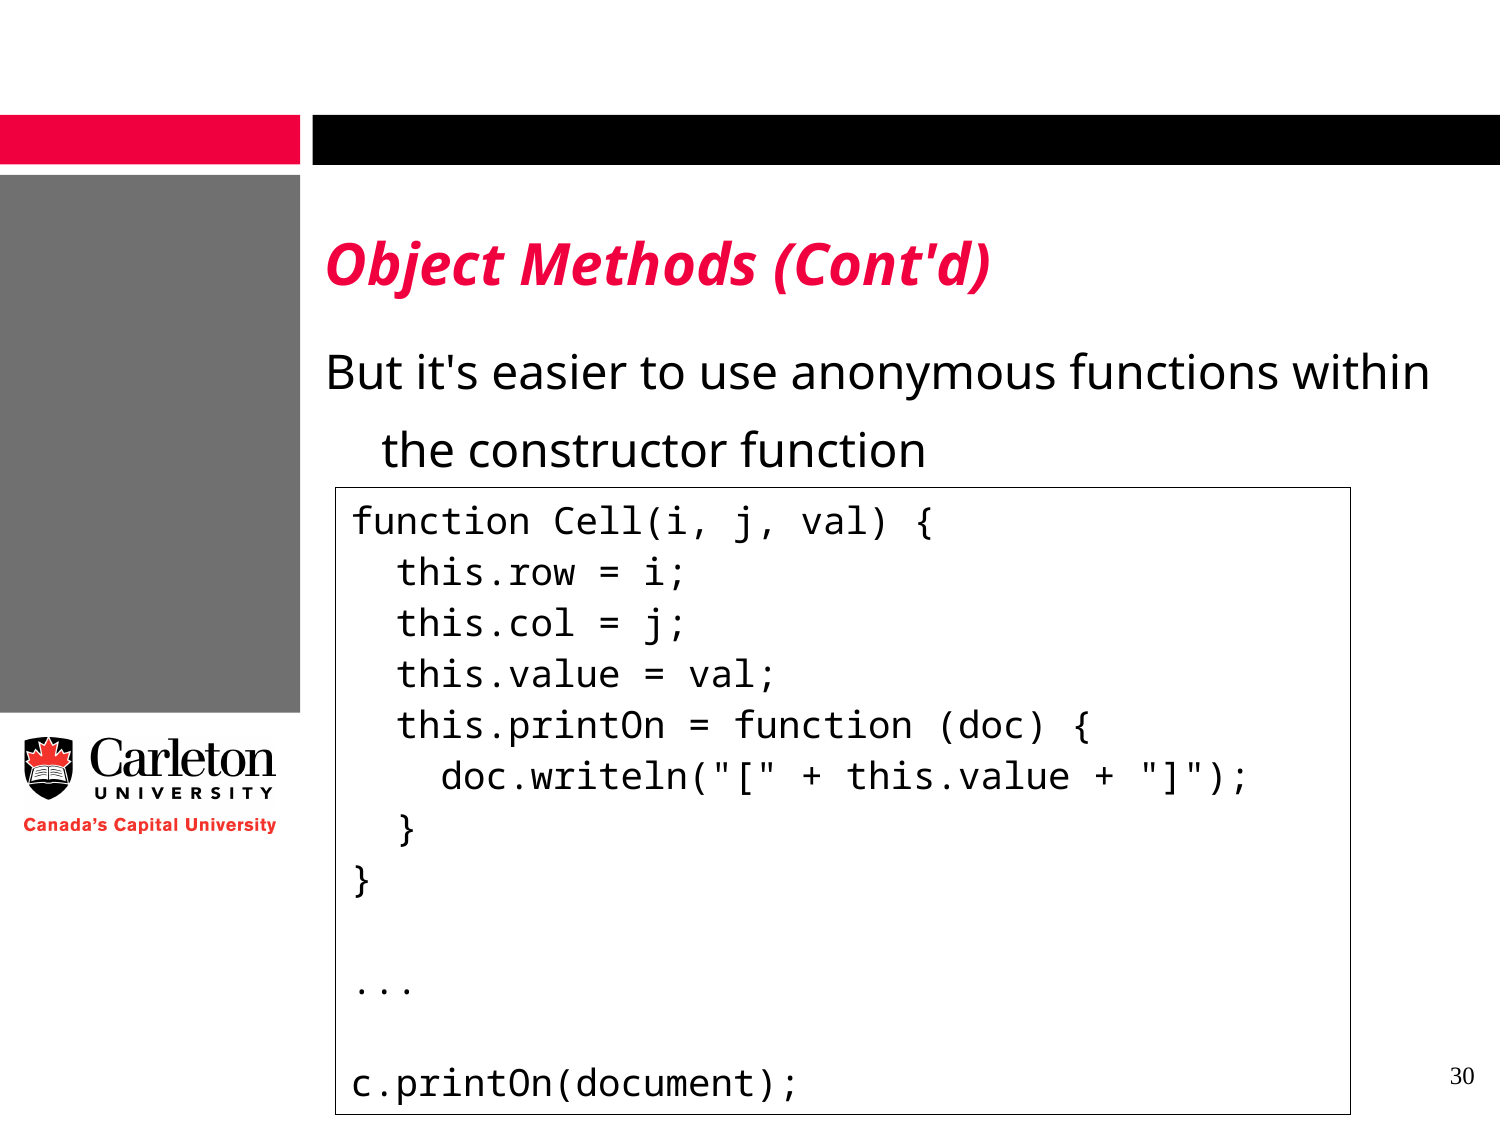

# Object Methods (Cont'd)
But it's easier to use anonymous functions within the constructor function
function Cell(i, j, val) {
 this.row = i;
 this.col = j;
 this.value = val;
 this.printOn = function (doc) {
 doc.writeln("[" + this.value + "]");
 }
}
...
c.printOn(document);
30